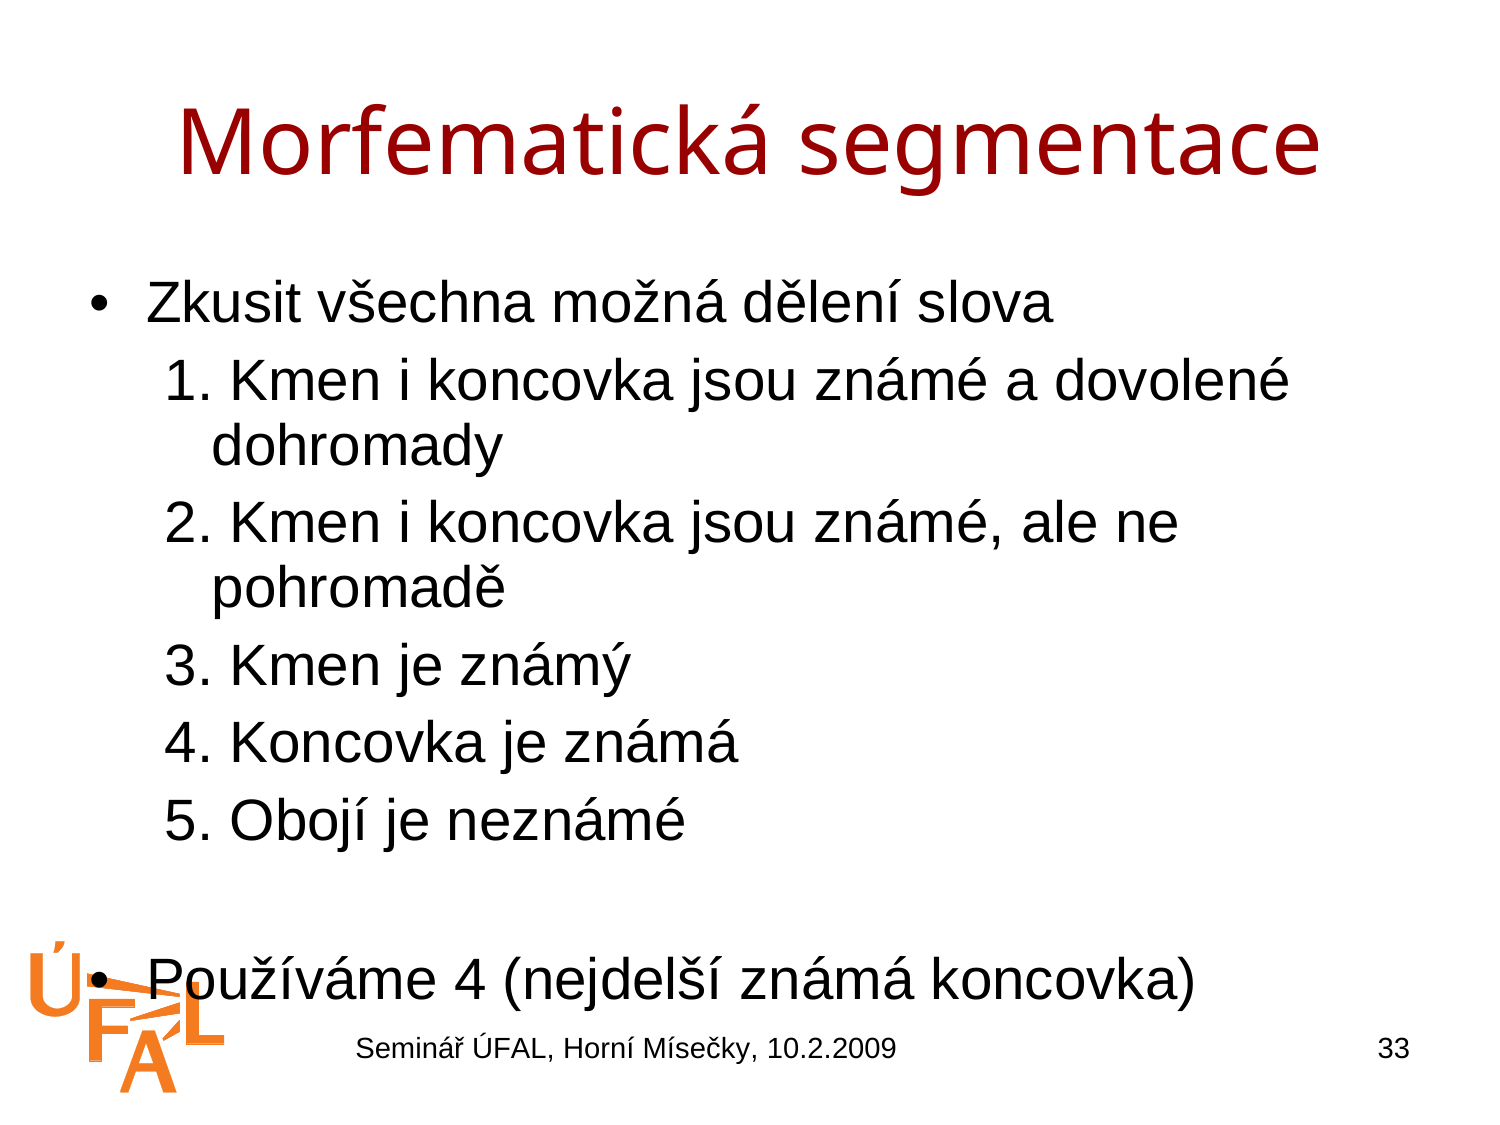

# Morfematická segmentace
Zkusit všechna možná dělení slova
1. Kmen i koncovka jsou známé a dovolené dohromady
2. Kmen i koncovka jsou známé, ale ne pohromadě
3. Kmen je známý
4. Koncovka je známá
5. Obojí je neznámé
Používáme 4 (nejdelší známá koncovka)
Seminář ÚFAL, Horní Mísečky, 10.2.2009
33